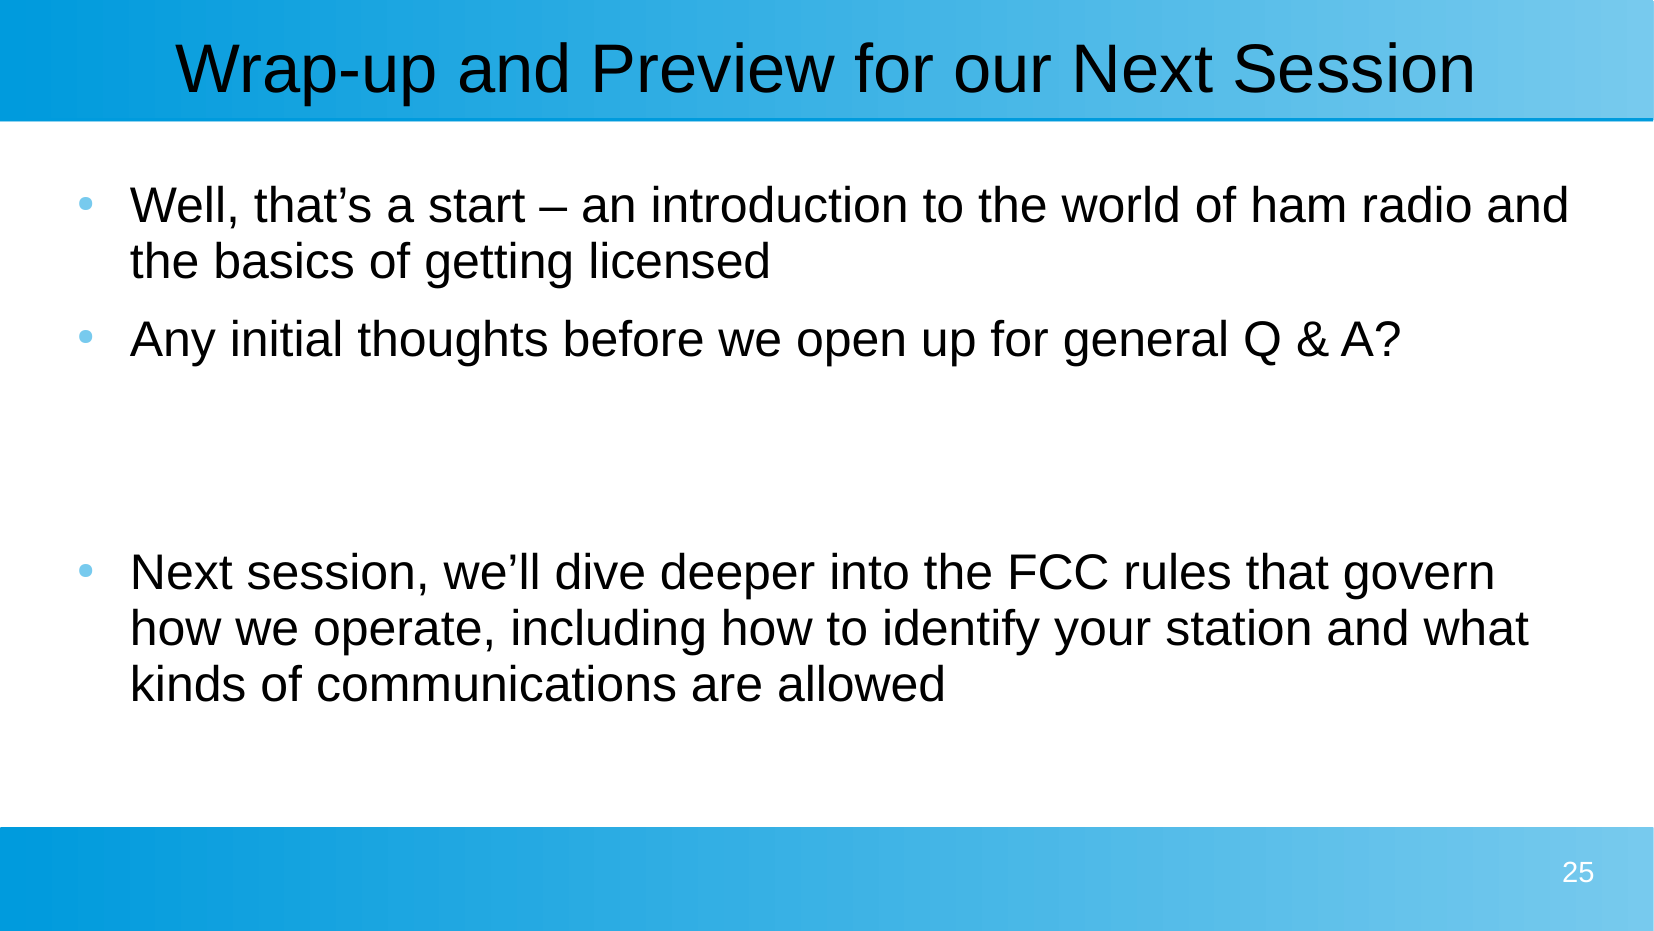

# Wrap-up and Preview for our Next Session
Well, that’s a start – an introduction to the world of ham radio and the basics of getting licensed
Any initial thoughts before we open up for general Q & A?
Next session, we’ll dive deeper into the FCC rules that govern how we operate, including how to identify your station and what kinds of communications are allowed
25